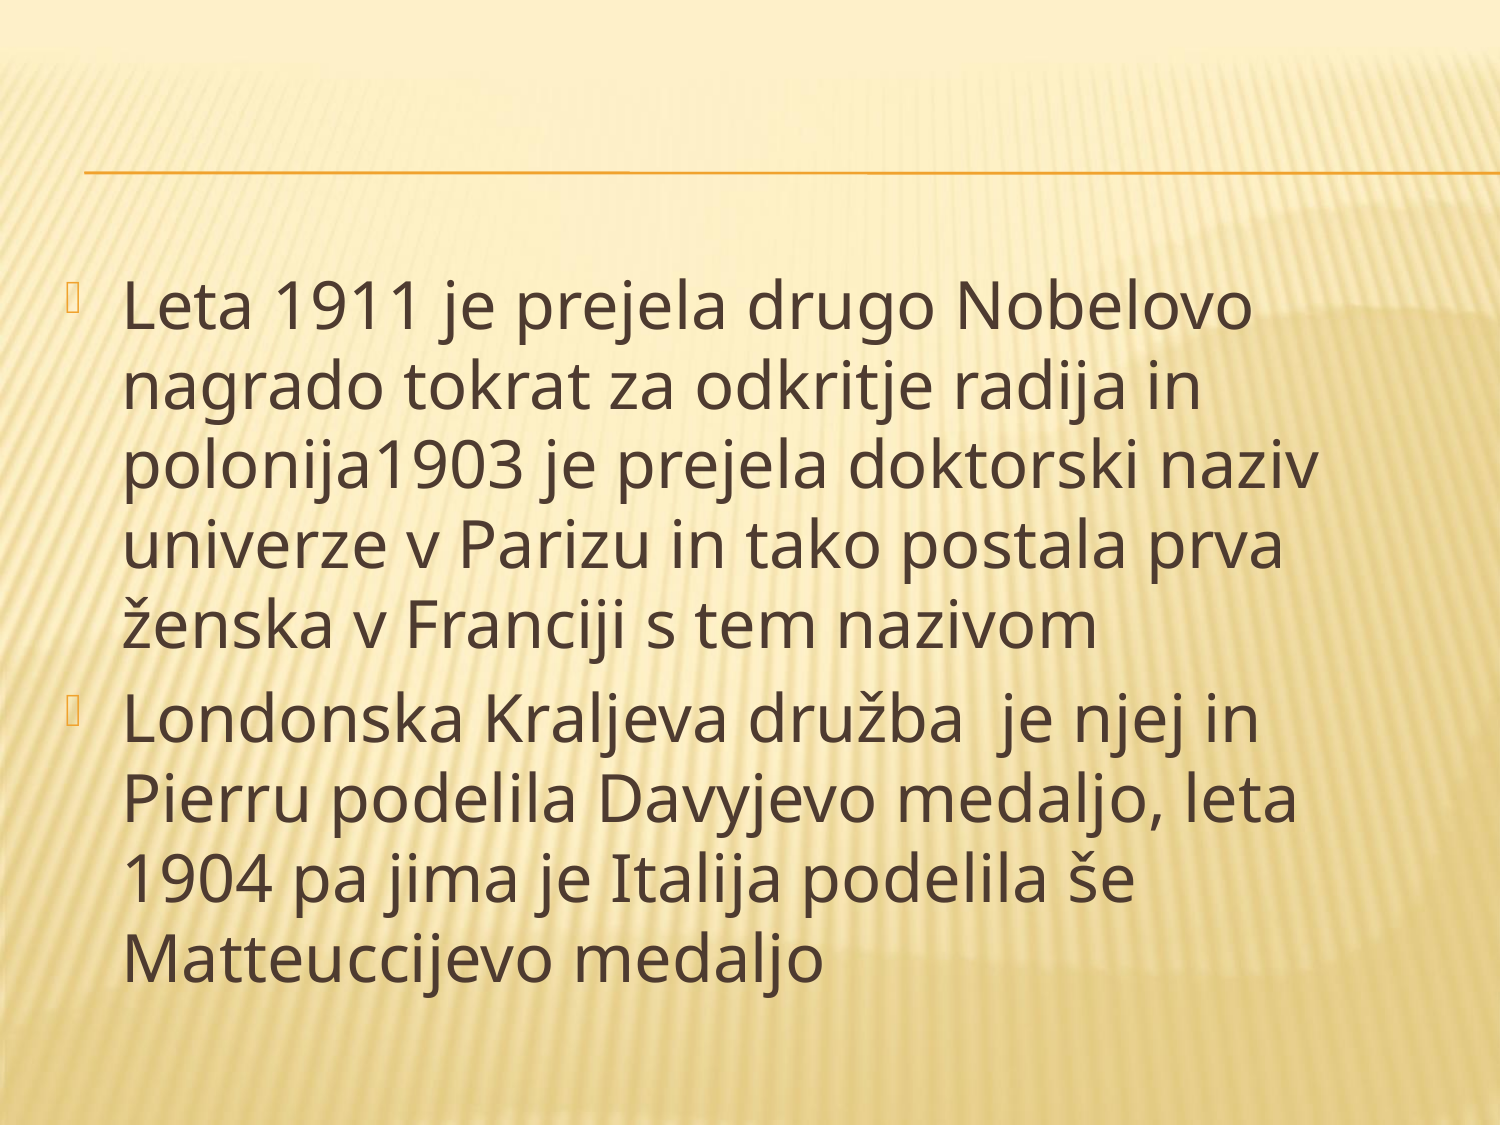

# Leta 1911 je prejela drugo Nobelovo nagrado tokrat za odkritje radija in polonija1903 je prejela doktorski naziv univerze v Parizu in tako postala prva ženska v Franciji s tem nazivom
Londonska Kraljeva družba je njej in Pierru podelila Davyjevo medaljo, leta 1904 pa jima je Italija podelila še Matteuccijevo medaljo